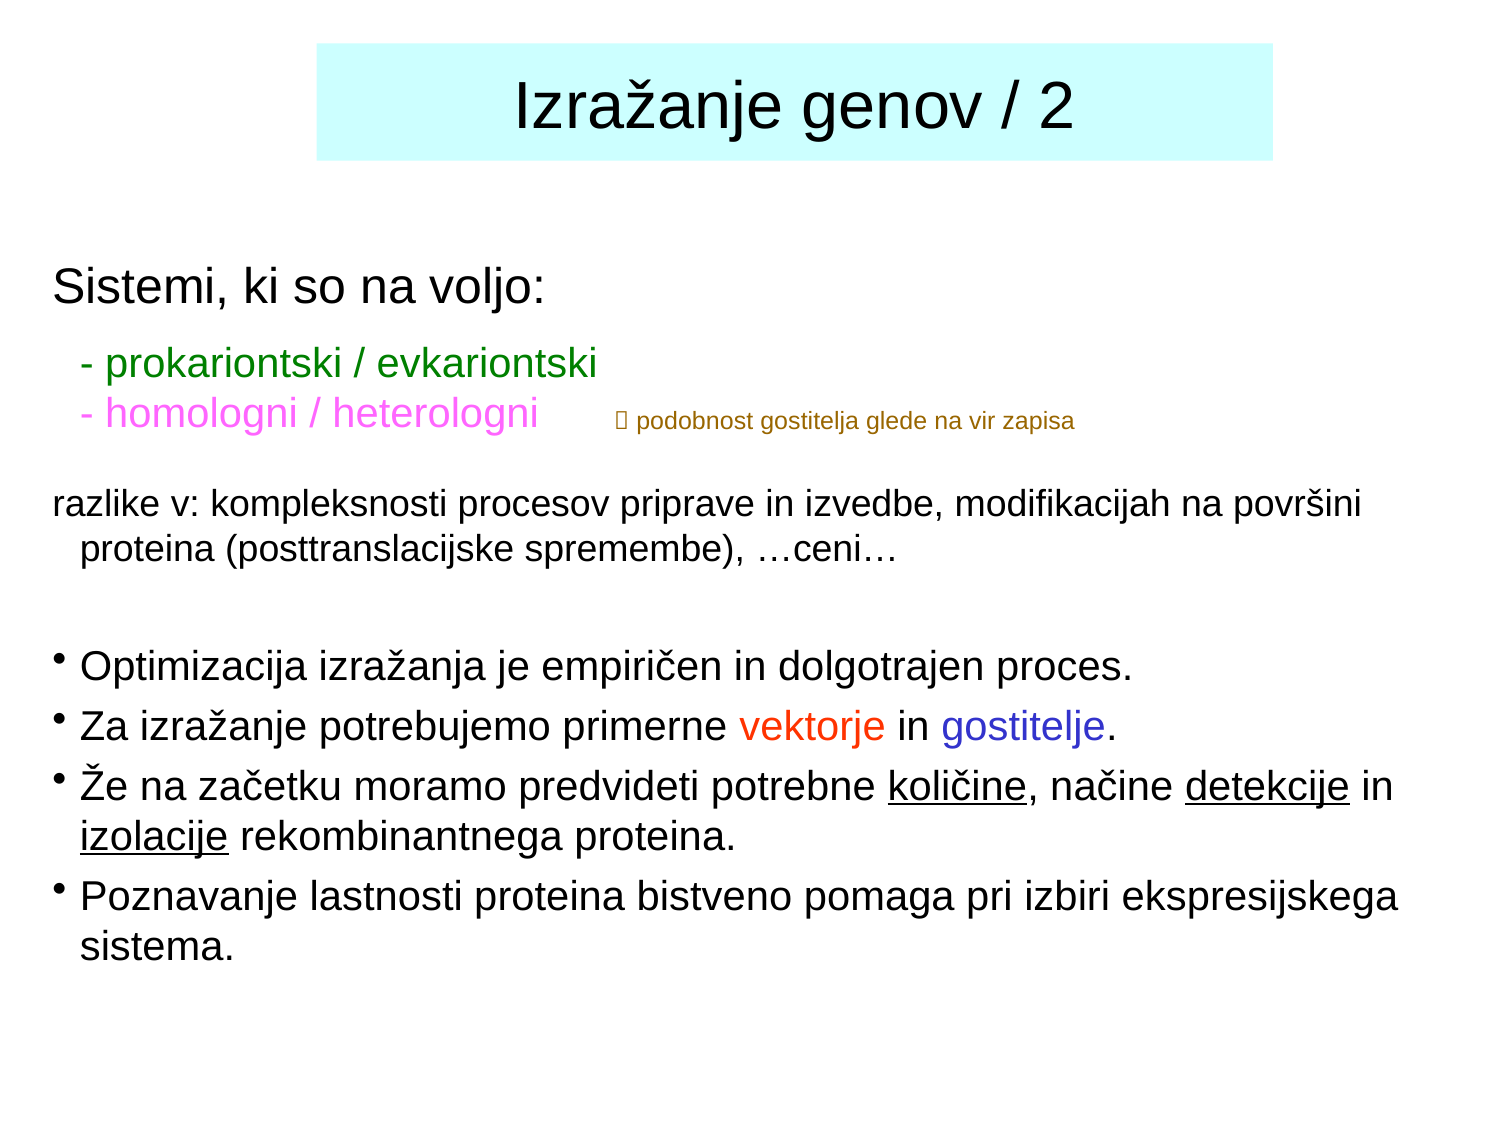

Izražanje genov / 2
Sistemi, ki so na voljo:
- prokariontski / evkariontski
- homologni / heterologni
razlike v: kompleksnosti procesov priprave in izvedbe, modifikacijah na površini proteina (posttranslacijske spremembe), …ceni…
Optimizacija izražanja je empiričen in dolgotrajen proces.
Za izražanje potrebujemo primerne vektorje in gostitelje.
Že na začetku moramo predvideti potrebne količine, načine detekcije in izolacije rekombinantnega proteina.
Poznavanje lastnosti proteina bistveno pomaga pri izbiri ekspresijskega sistema.
 podobnost gostitelja glede na vir zapisa